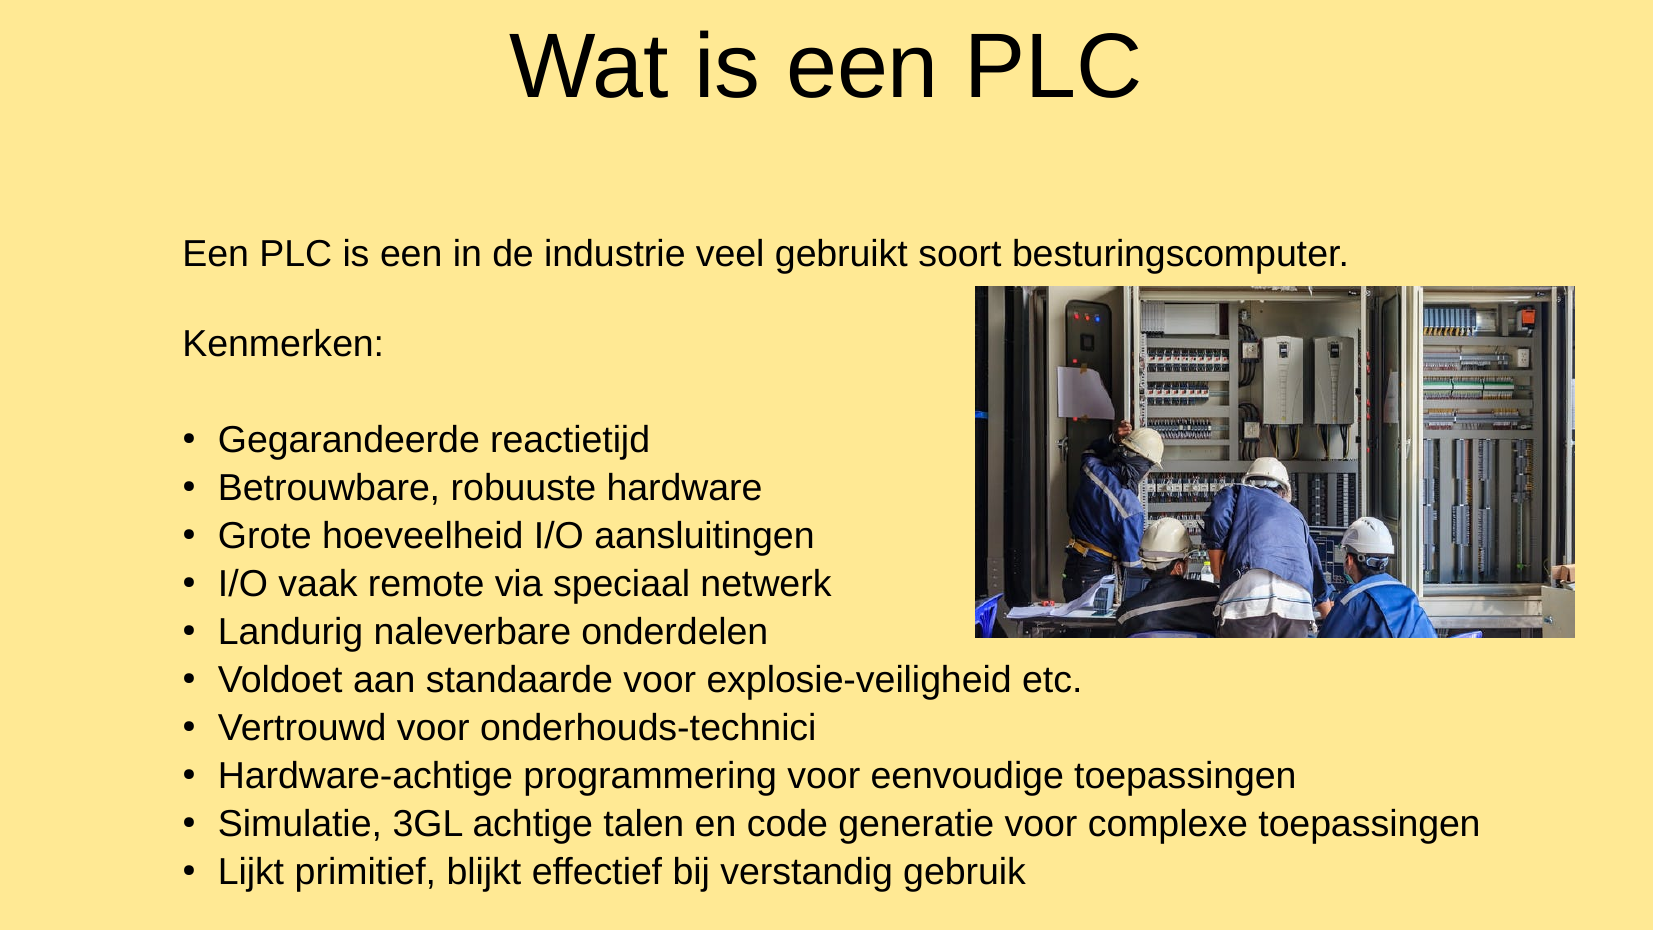

# Wat is een PLC
Een PLC is een in de industrie veel gebruikt soort besturingscomputer.
Kenmerken:
Gegarandeerde reactietijd
Betrouwbare, robuuste hardware
Grote hoeveelheid I/O aansluitingen
I/O vaak remote via speciaal netwerk
Landurig naleverbare onderdelen
Voldoet aan standaarde voor explosie-veiligheid etc.
Vertrouwd voor onderhouds-technici
Hardware-achtige programmering voor eenvoudige toepassingen
Simulatie, 3GL achtige talen en code generatie voor complexe toepassingen
Lijkt primitief, blijkt effectief bij verstandig gebruik